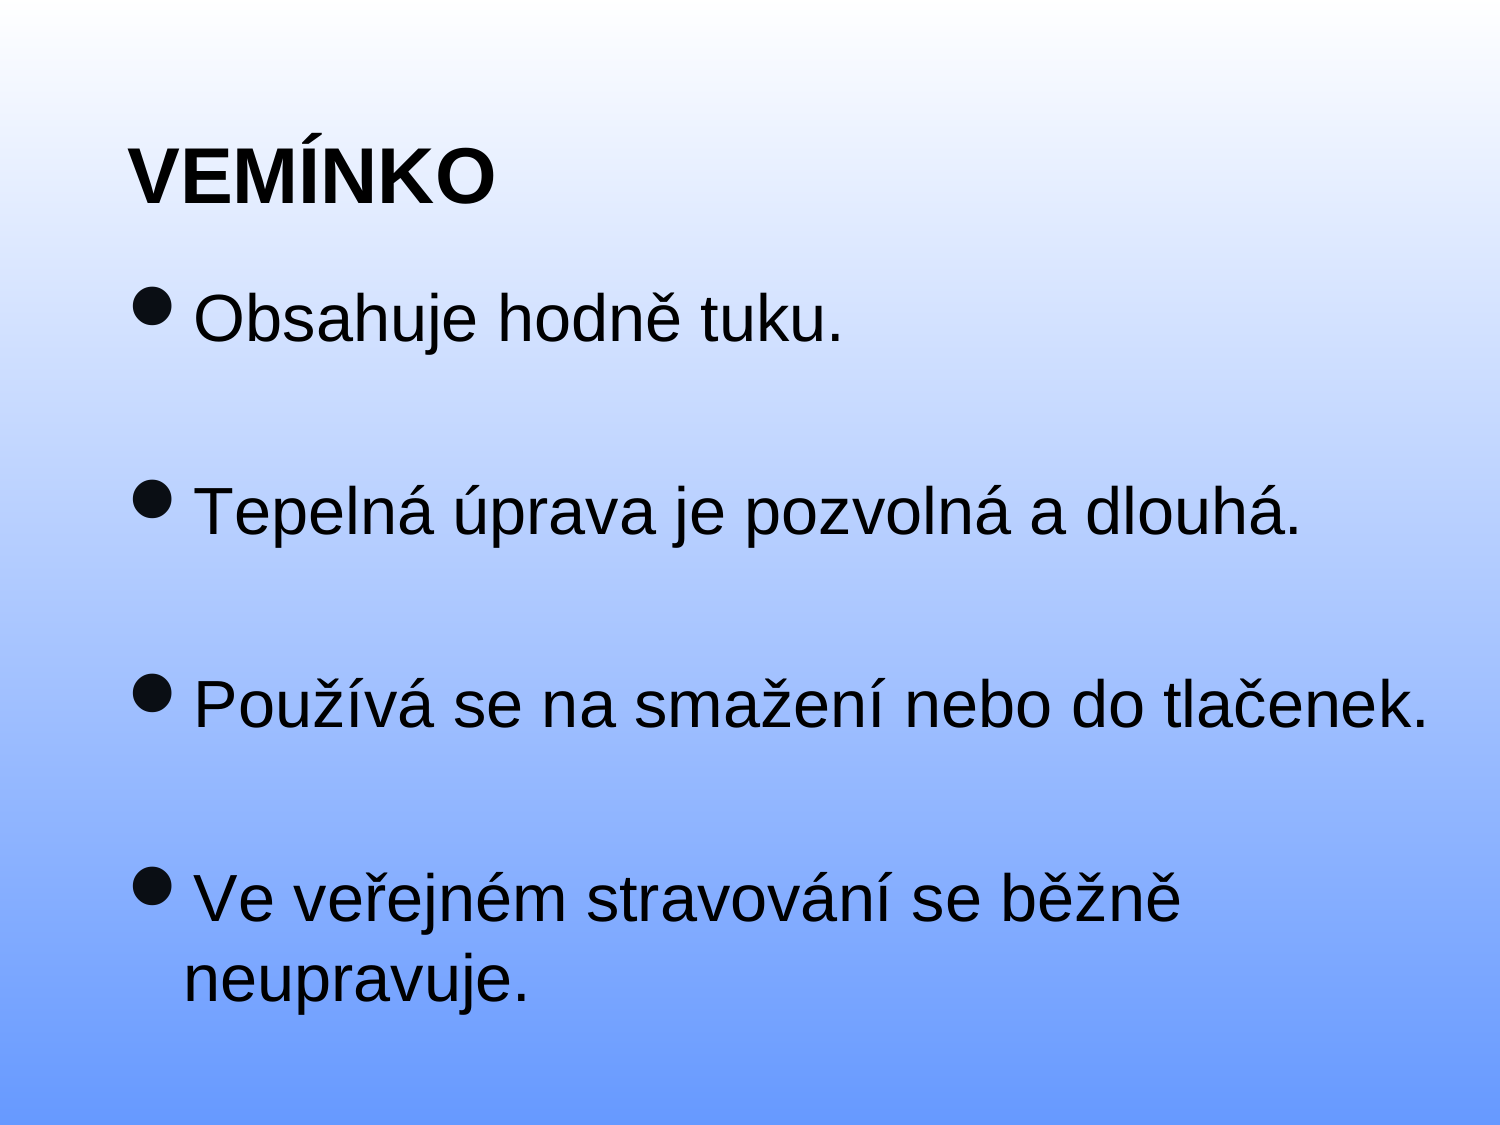

# VEMÍNKO
Obsahuje hodně tuku.
Tepelná úprava je pozvolná a dlouhá.
Používá se na smažení nebo do tlačenek.
Ve veřejném stravování se běžně neupravuje.